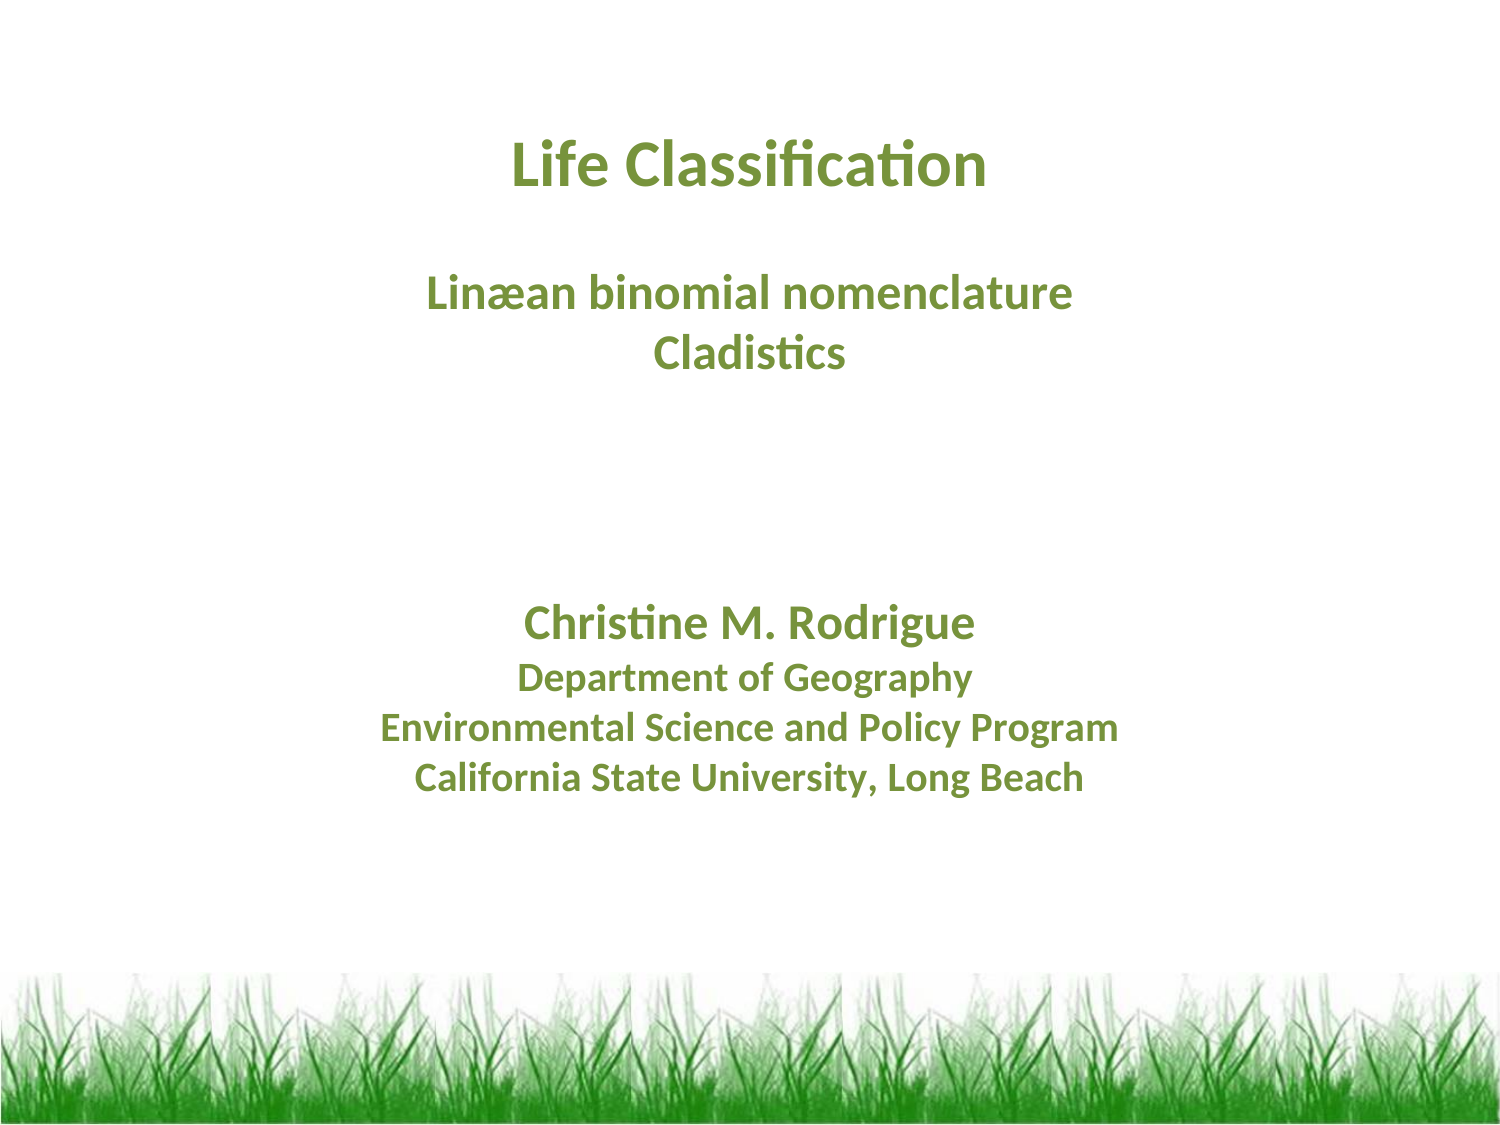

Life Classification
Linæan binomial nomenclature
Cladistics
Christine M. Rodrigue
Department of Geography
Environmental Science and Policy Program
California State University, Long Beach